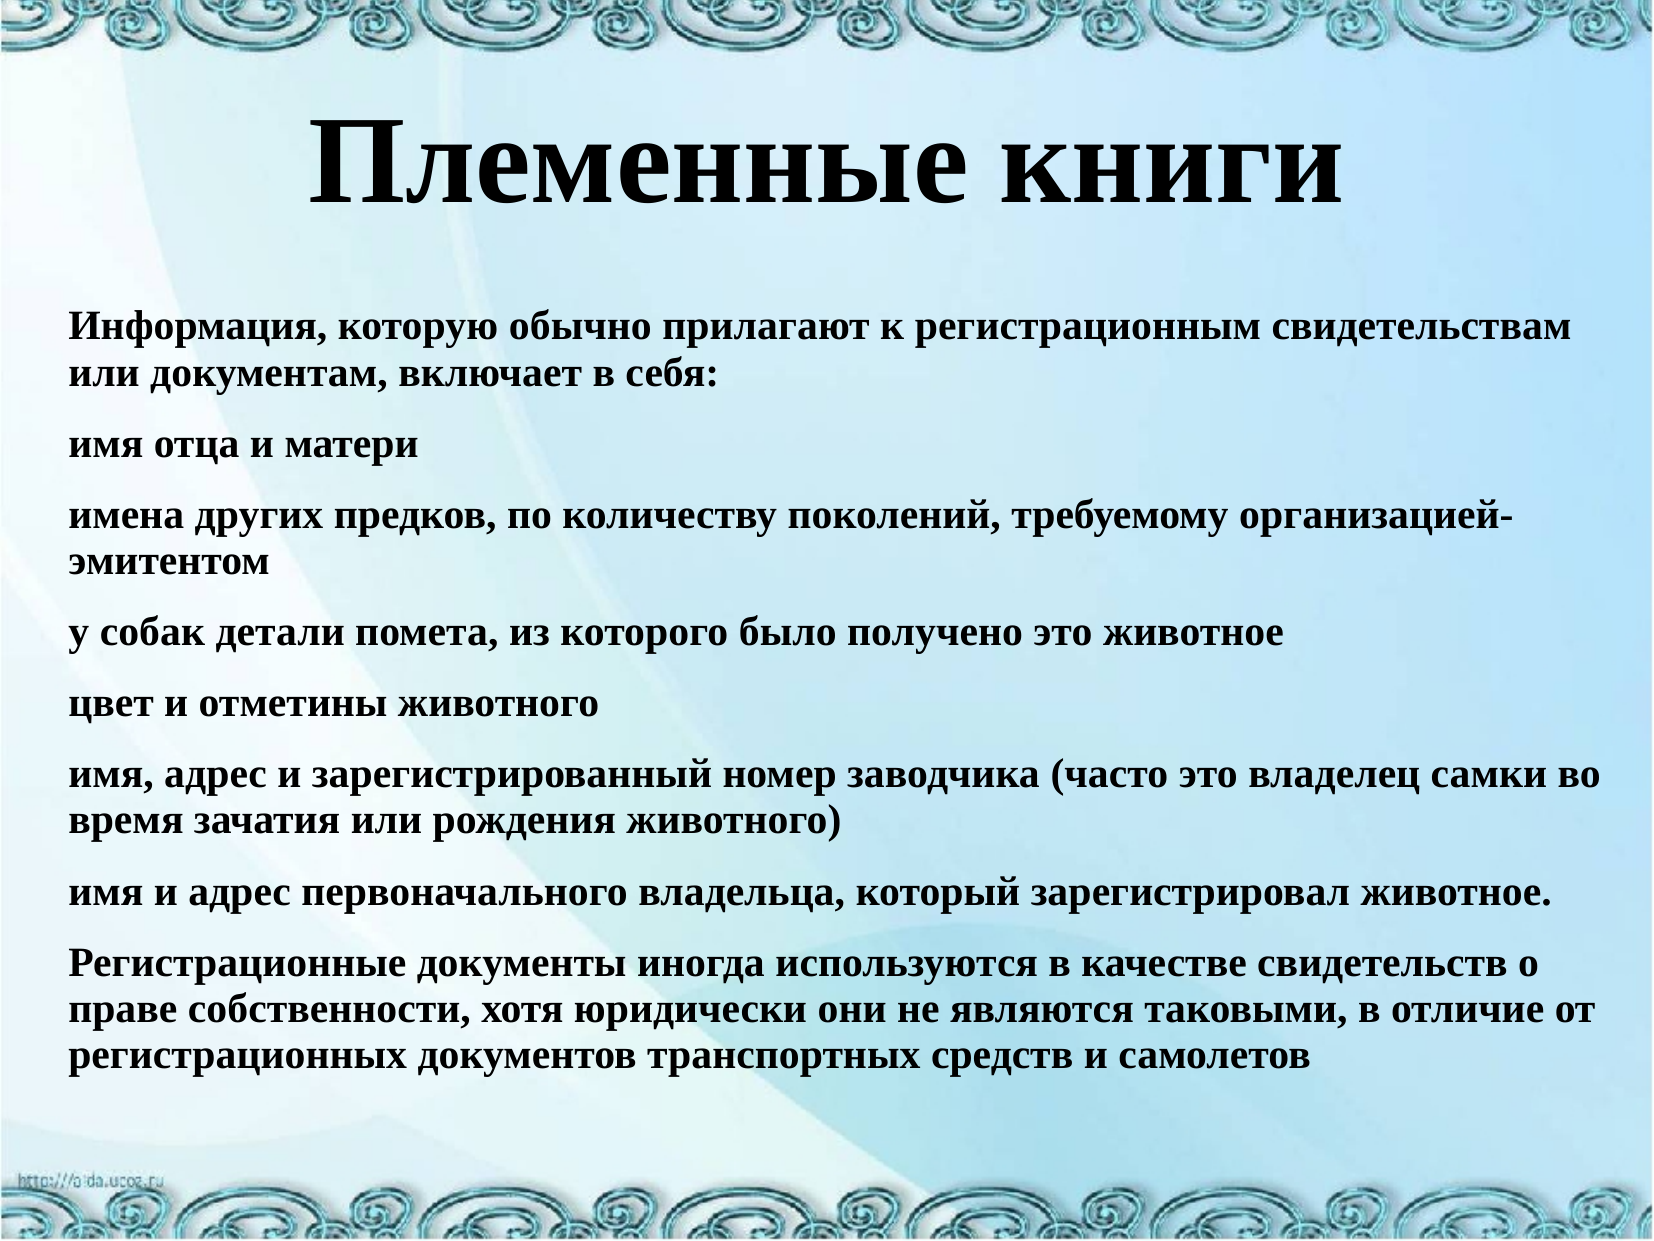

# Племенные книги
Информация, которую обычно прилагают к регистрационным свидетельствам или документам, включает в себя:
имя отца и матери
имена других предков, по количеству поколений, требуемому организацией-эмитентом
у собак детали помета, из которого было получено это животное
цвет и отметины животного
имя, адрес и зарегистрированный номер заводчика (часто это владелец самки во время зачатия или рождения животного)
имя и адрес первоначального владельца, который зарегистрировал животное.
Регистрационные документы иногда используются в качестве свидетельств о праве собственности, хотя юридически они не являются таковыми, в отличие от регистрационных документов транспортных средств и самолетов